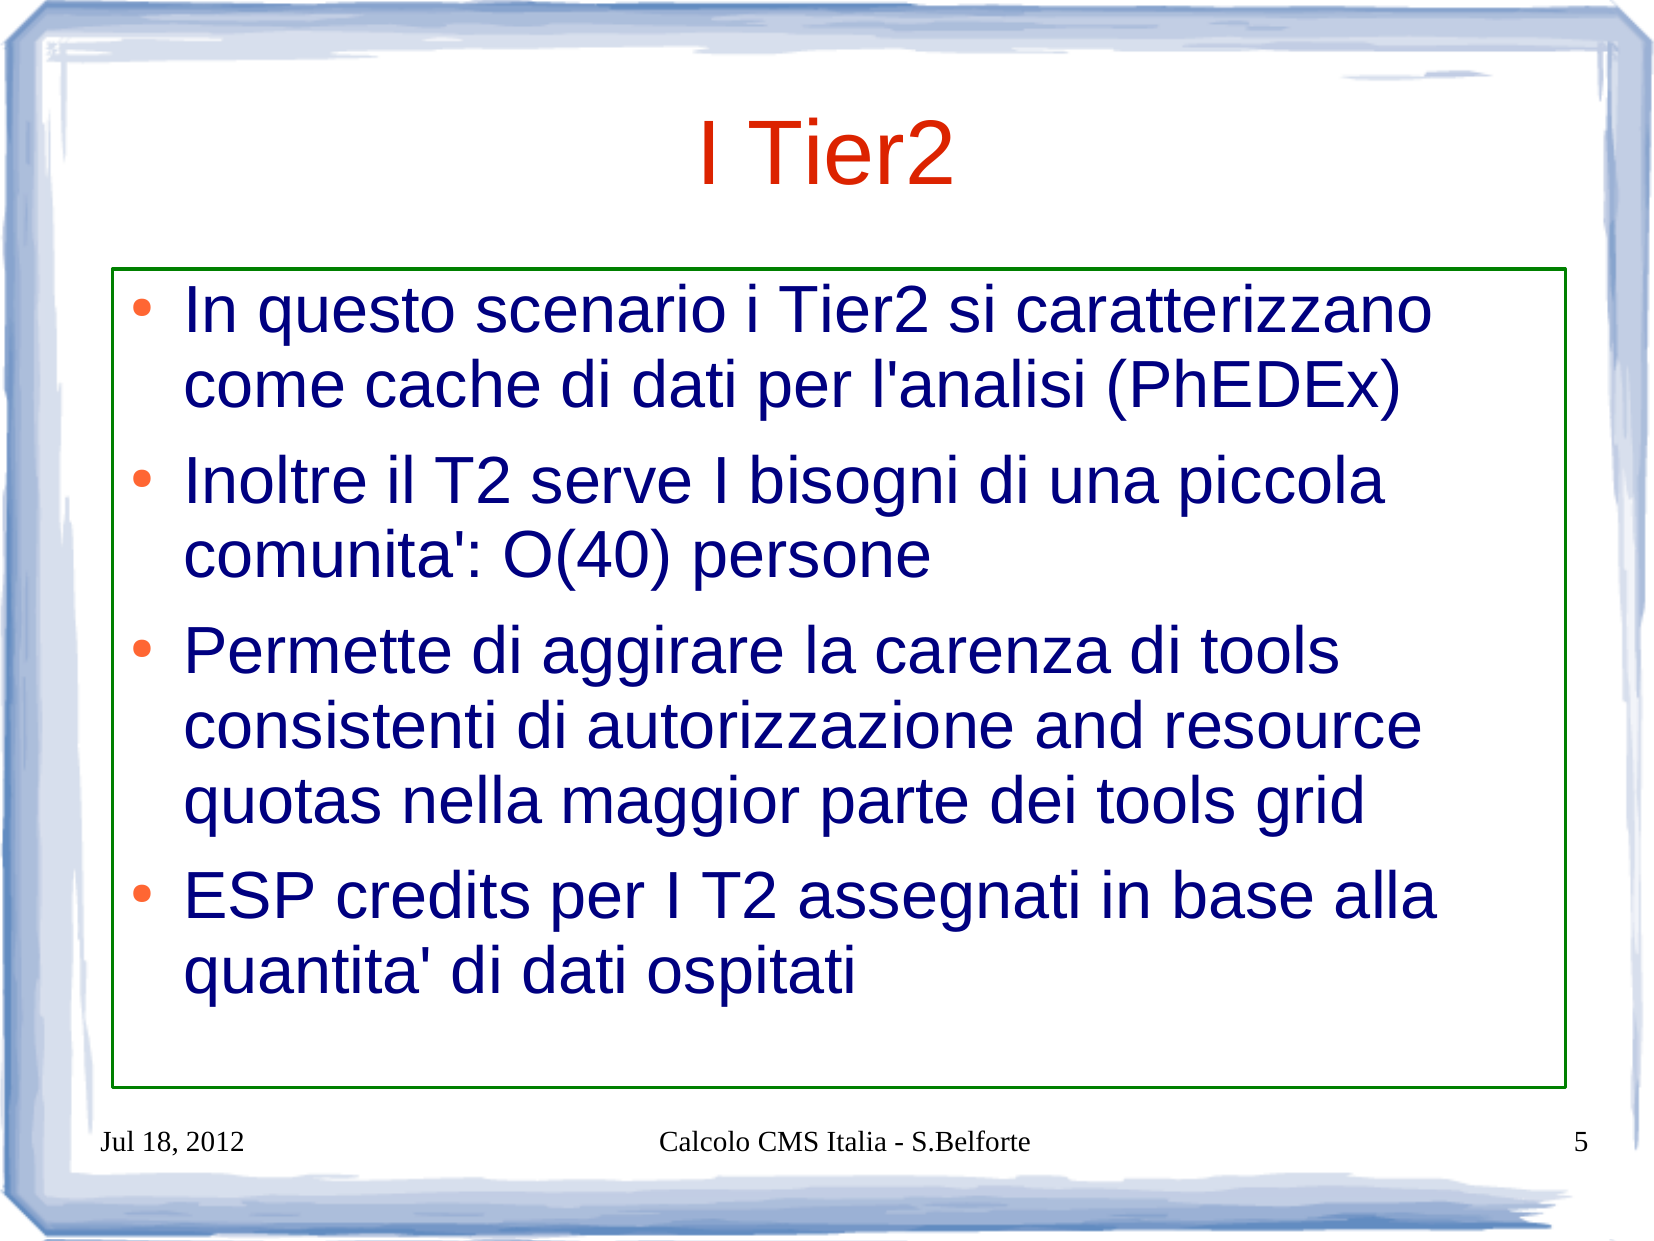

# I Tier2
In questo scenario i Tier2 si caratterizzano come cache di dati per l'analisi (PhEDEx)
Inoltre il T2 serve I bisogni di una piccola comunita': O(40) persone
Permette di aggirare la carenza di tools consistenti di autorizzazione and resource quotas nella maggior parte dei tools grid
ESP credits per I T2 assegnati in base alla quantita' di dati ospitati
Jul 18, 2012
Calcolo CMS Italia - S.Belforte
5